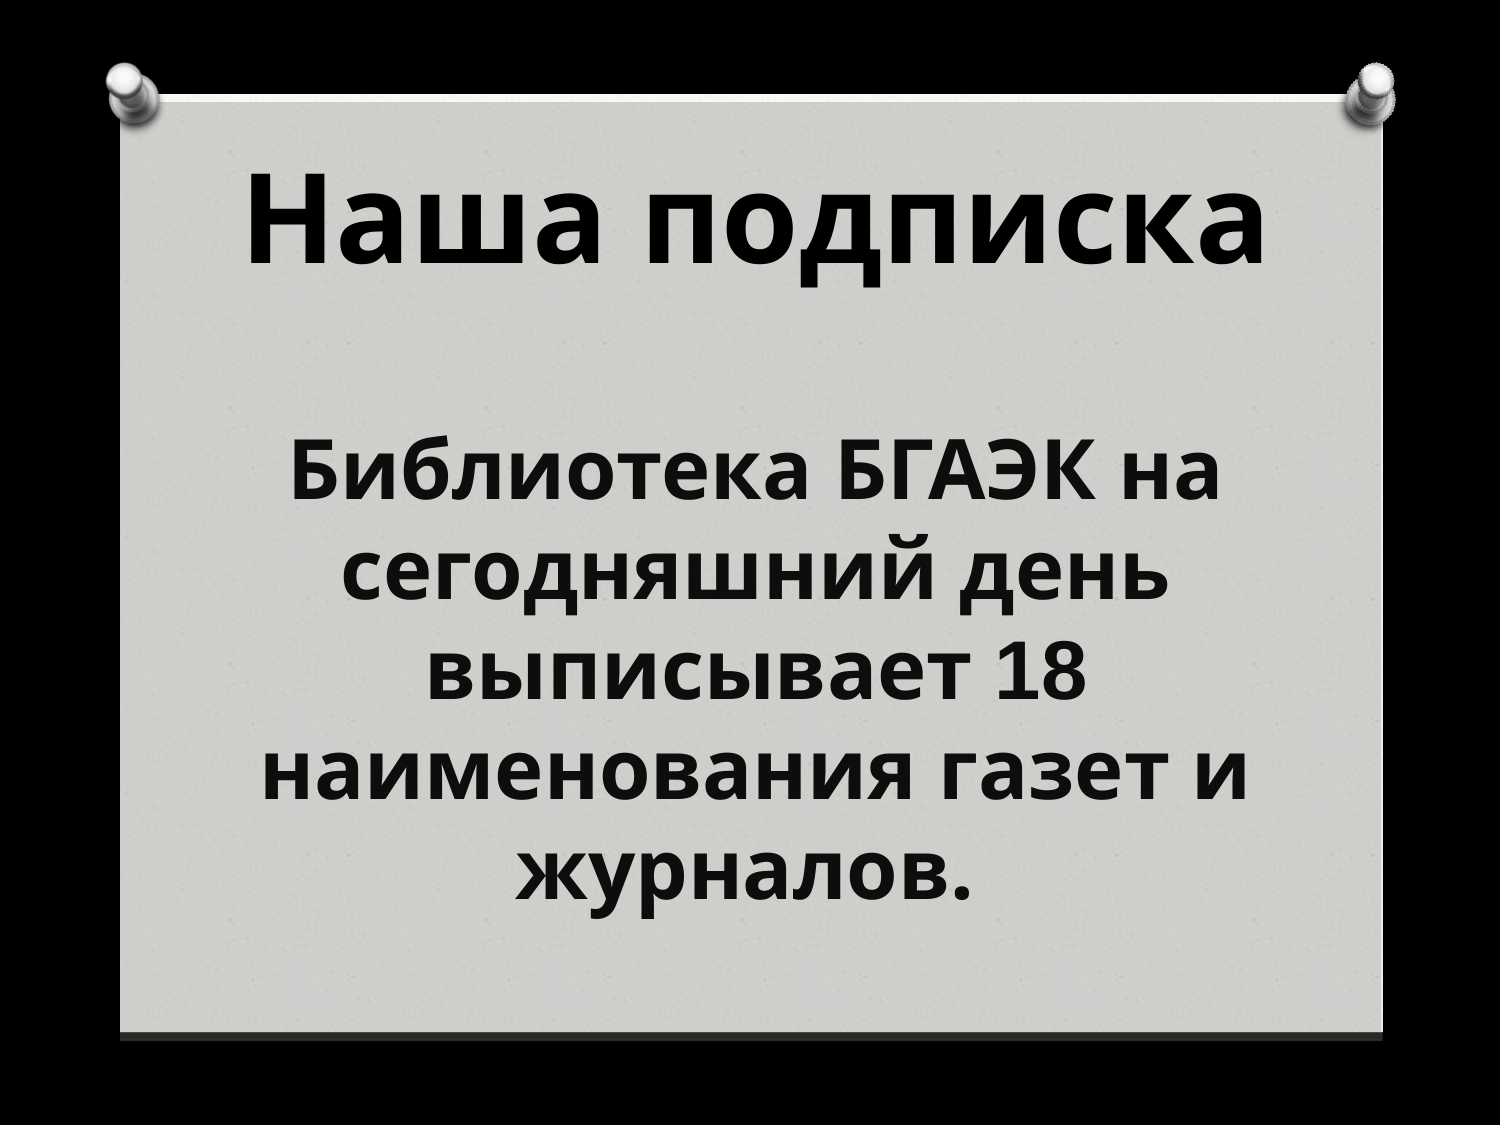

# Наша подписка
Библиотека БГАЭК на сегодняшний день выписывает 18 наименования газет и журналов.